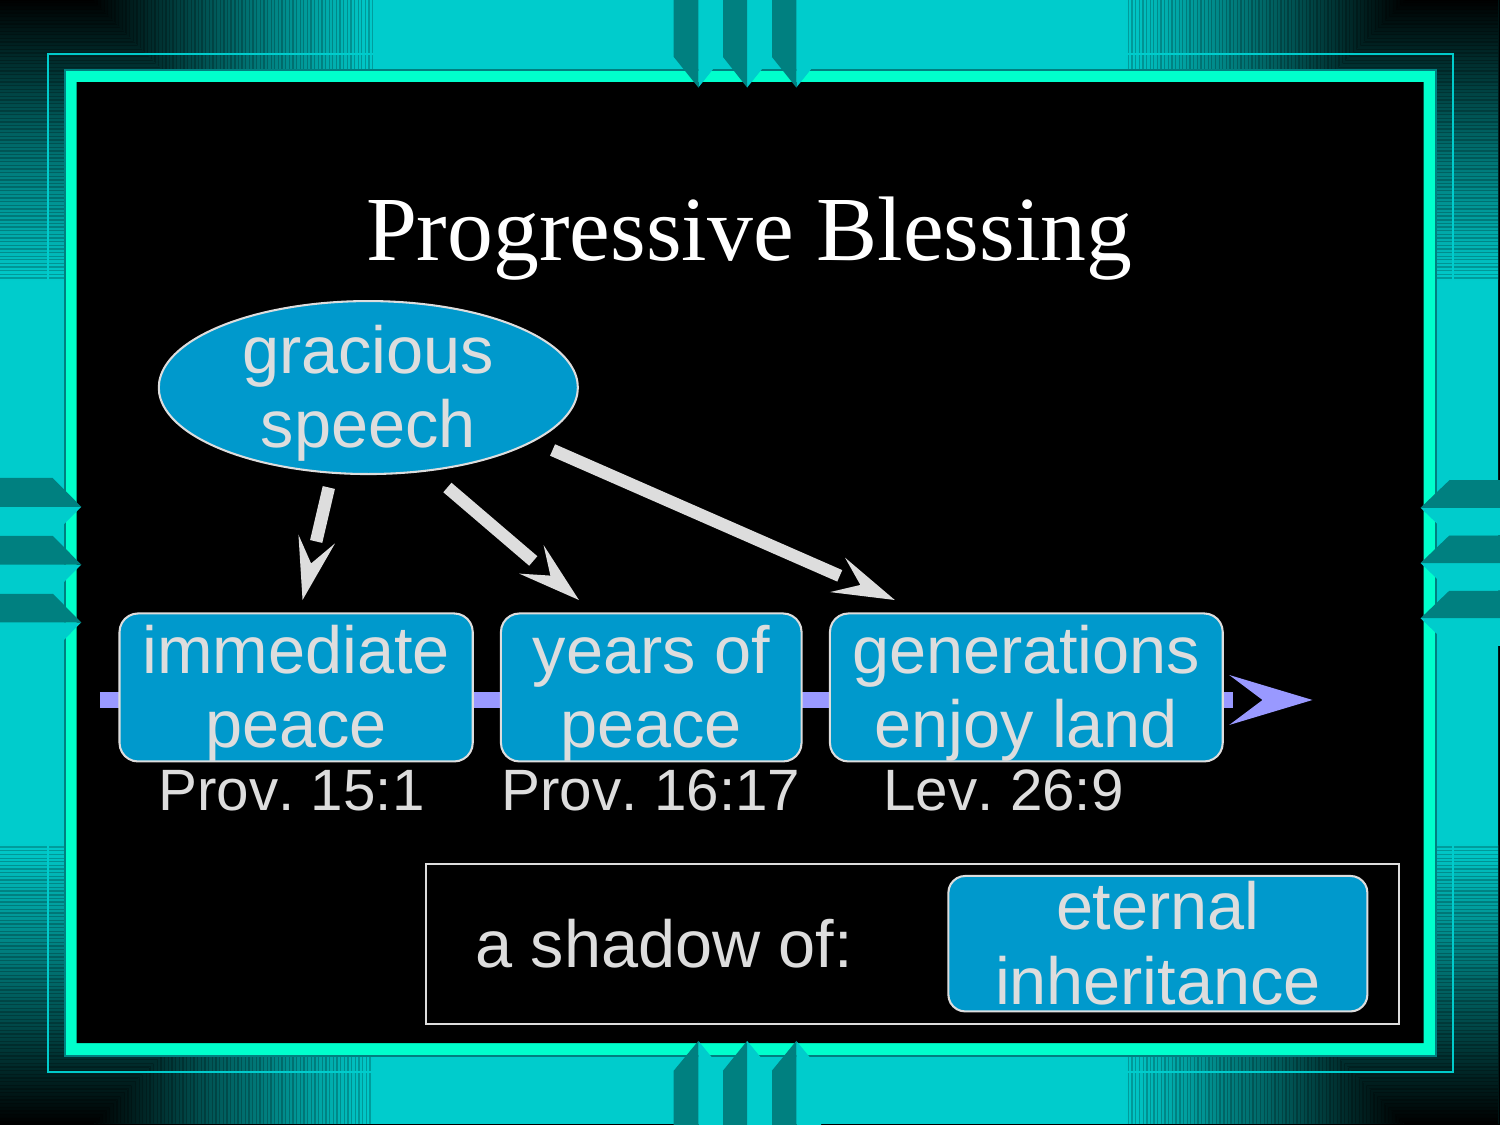

# Progressive Blessing
gracious
speech
generations
enjoy land
Lev. 26:9
immediate
peace
Prov. 15:1
years of
peace
Prov. 16:17
Time
eternal
inheritance
a shadow of: